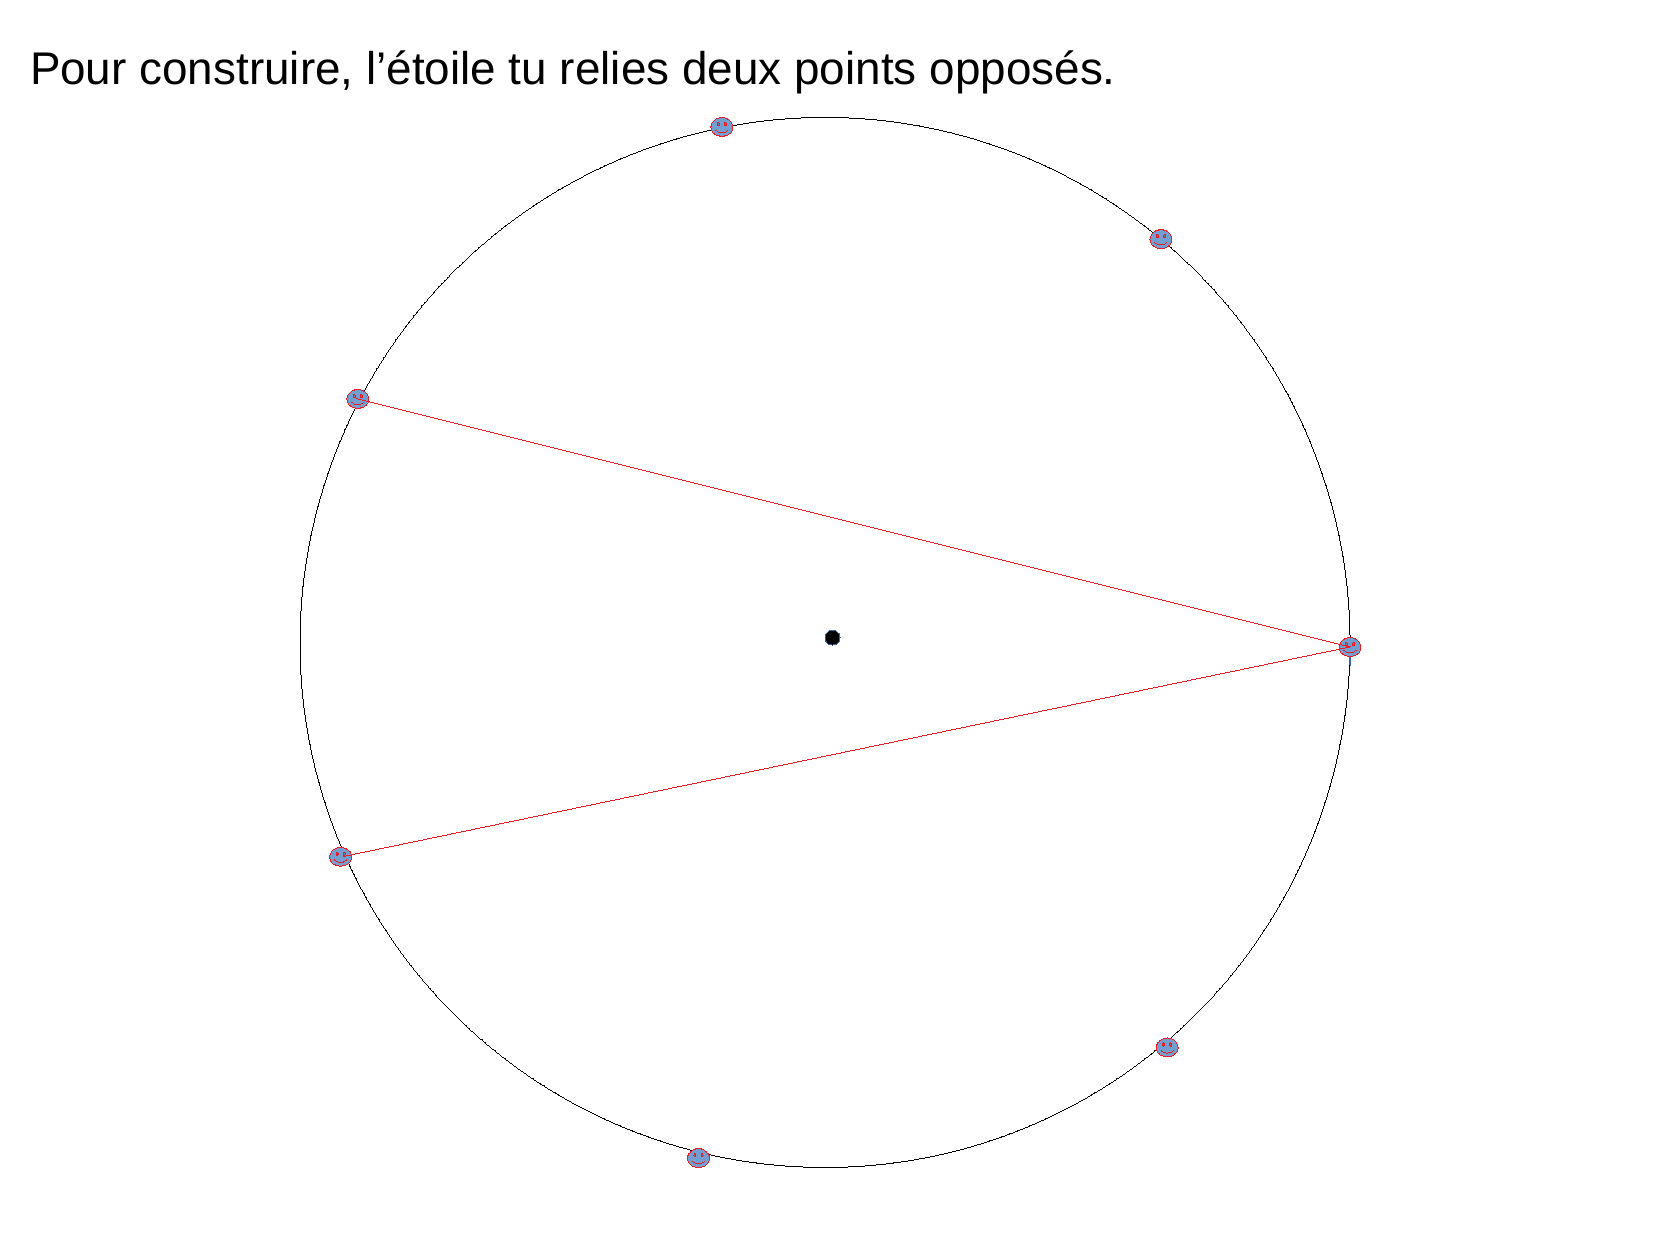

# Pour construire, l’étoile tu relies deux points opposés.